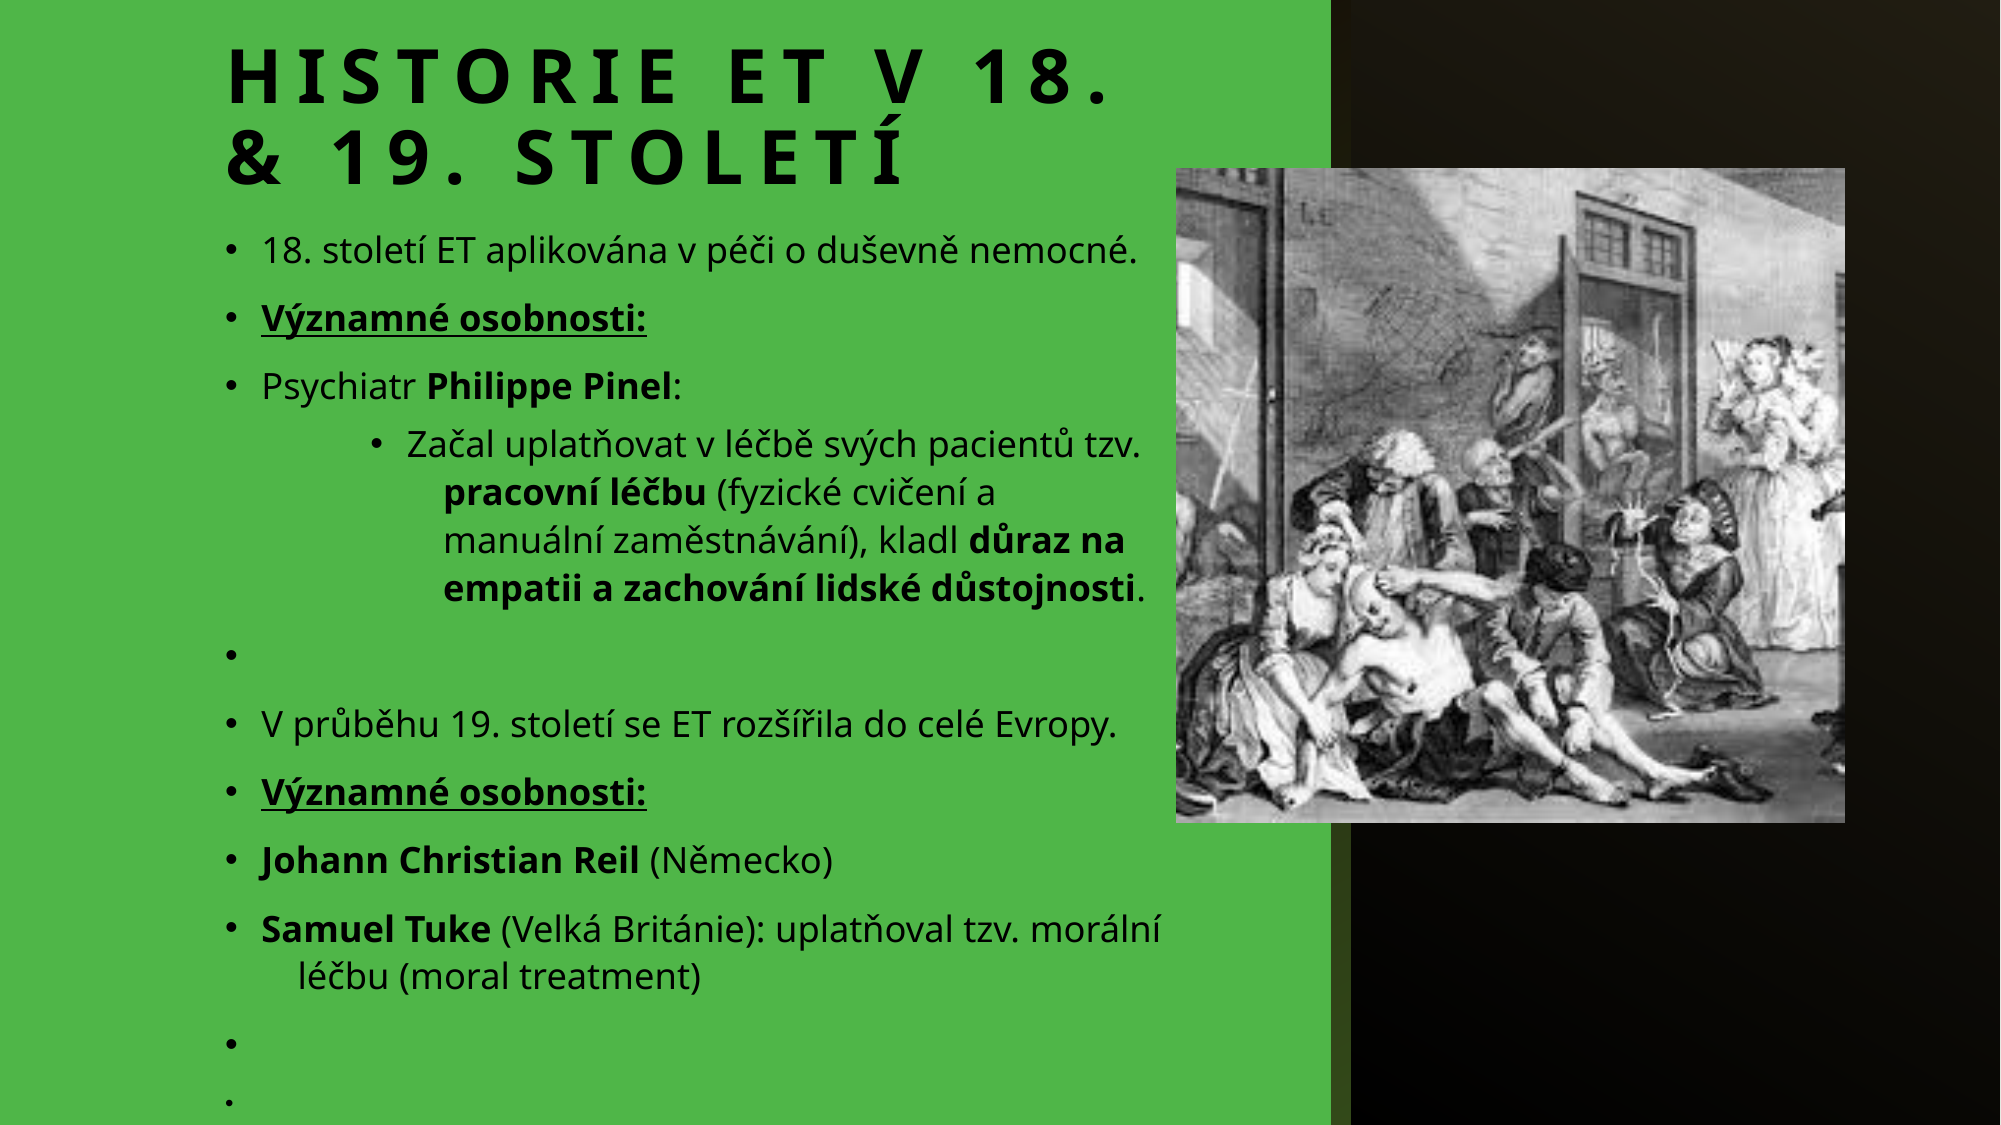

# Historie et v 18. & 19. století
18. století ET aplikována v péči o duševně nemocné.
Významné osobnosti:
Psychiatr Philippe Pinel:
Začal uplatňovat v léčbě svých pacientů tzv. pracovní léčbu (fyzické cvičení a manuální zaměstnávání), kladl důraz na empatii a zachování lidské důstojnosti.
V průběhu 19. století se ET rozšířila do celé Evropy.
Významné osobnosti:
Johann Christian Reil (Německo)
Samuel Tuke (Velká Británie): uplatňoval tzv. morální léčbu (moral treatment)